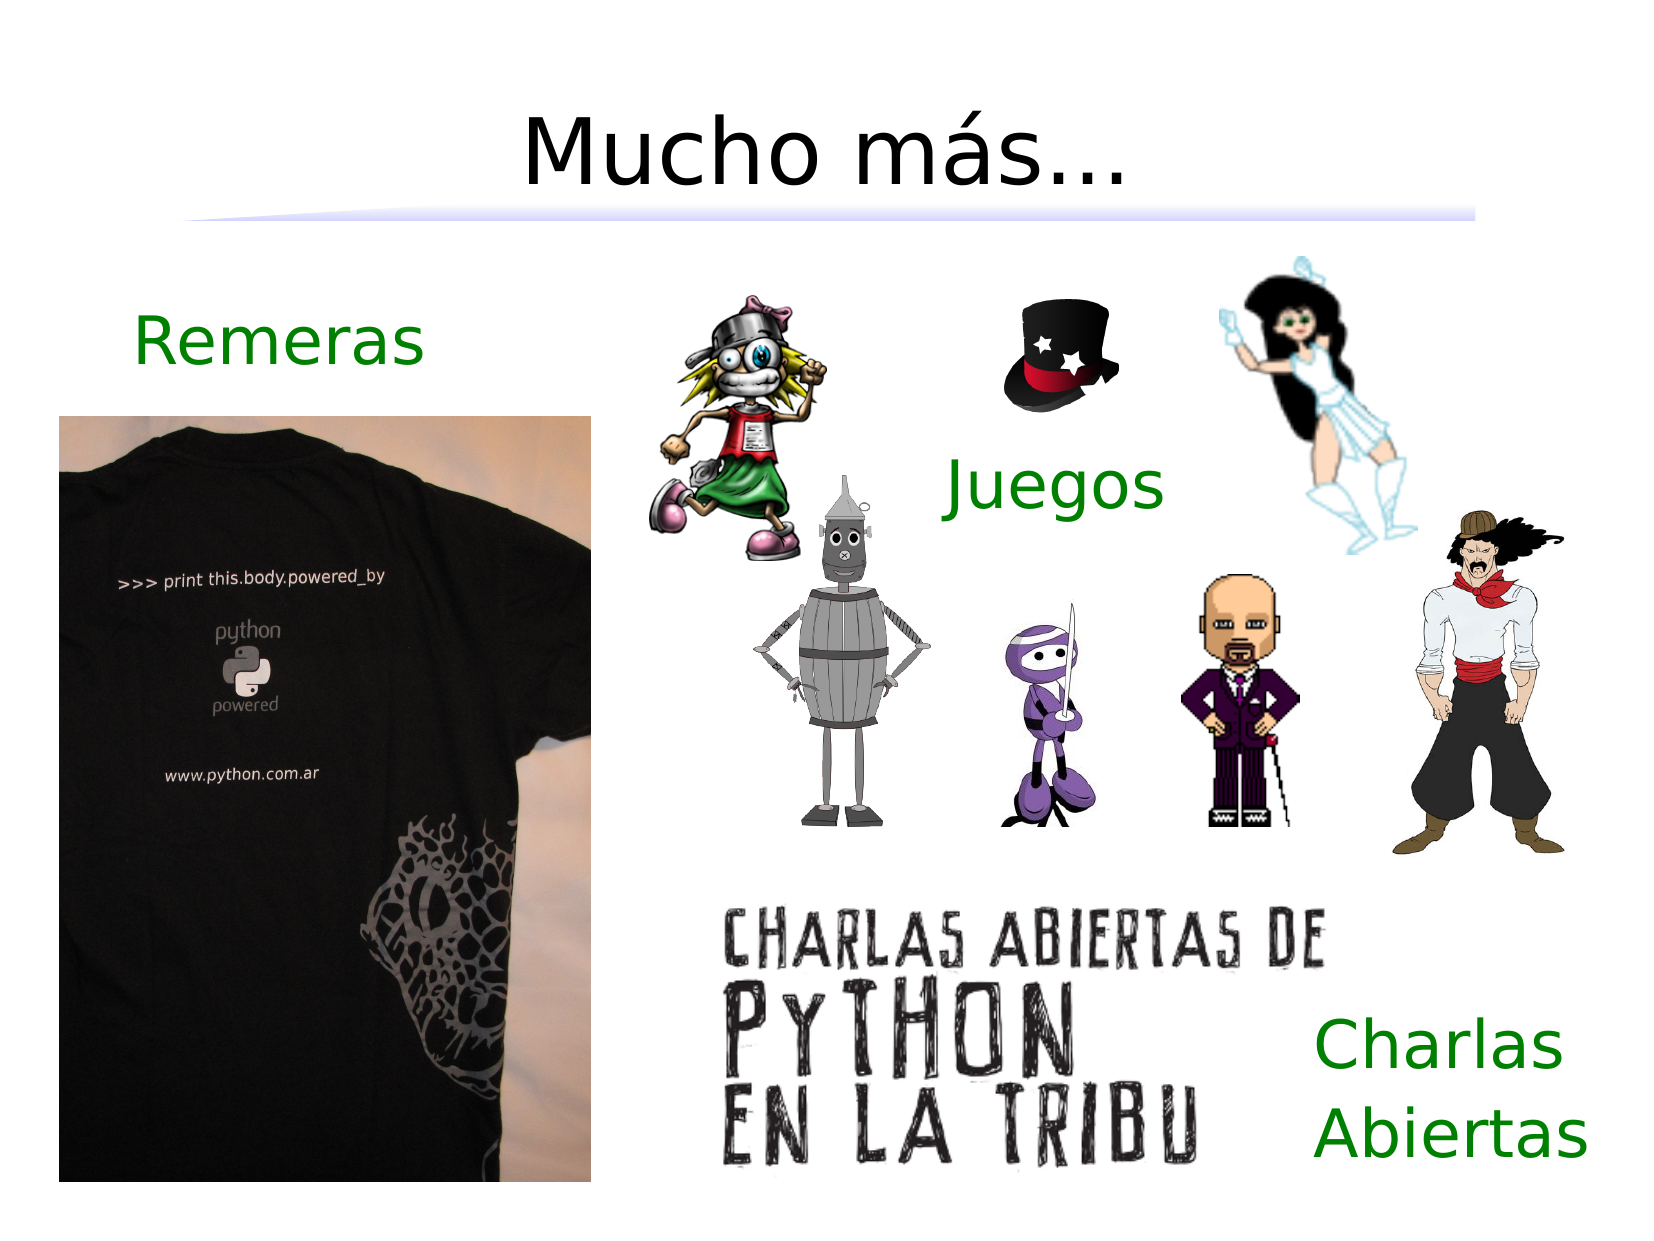

# Mucho más...
Remeras
Juegos
Charlas
Abiertas